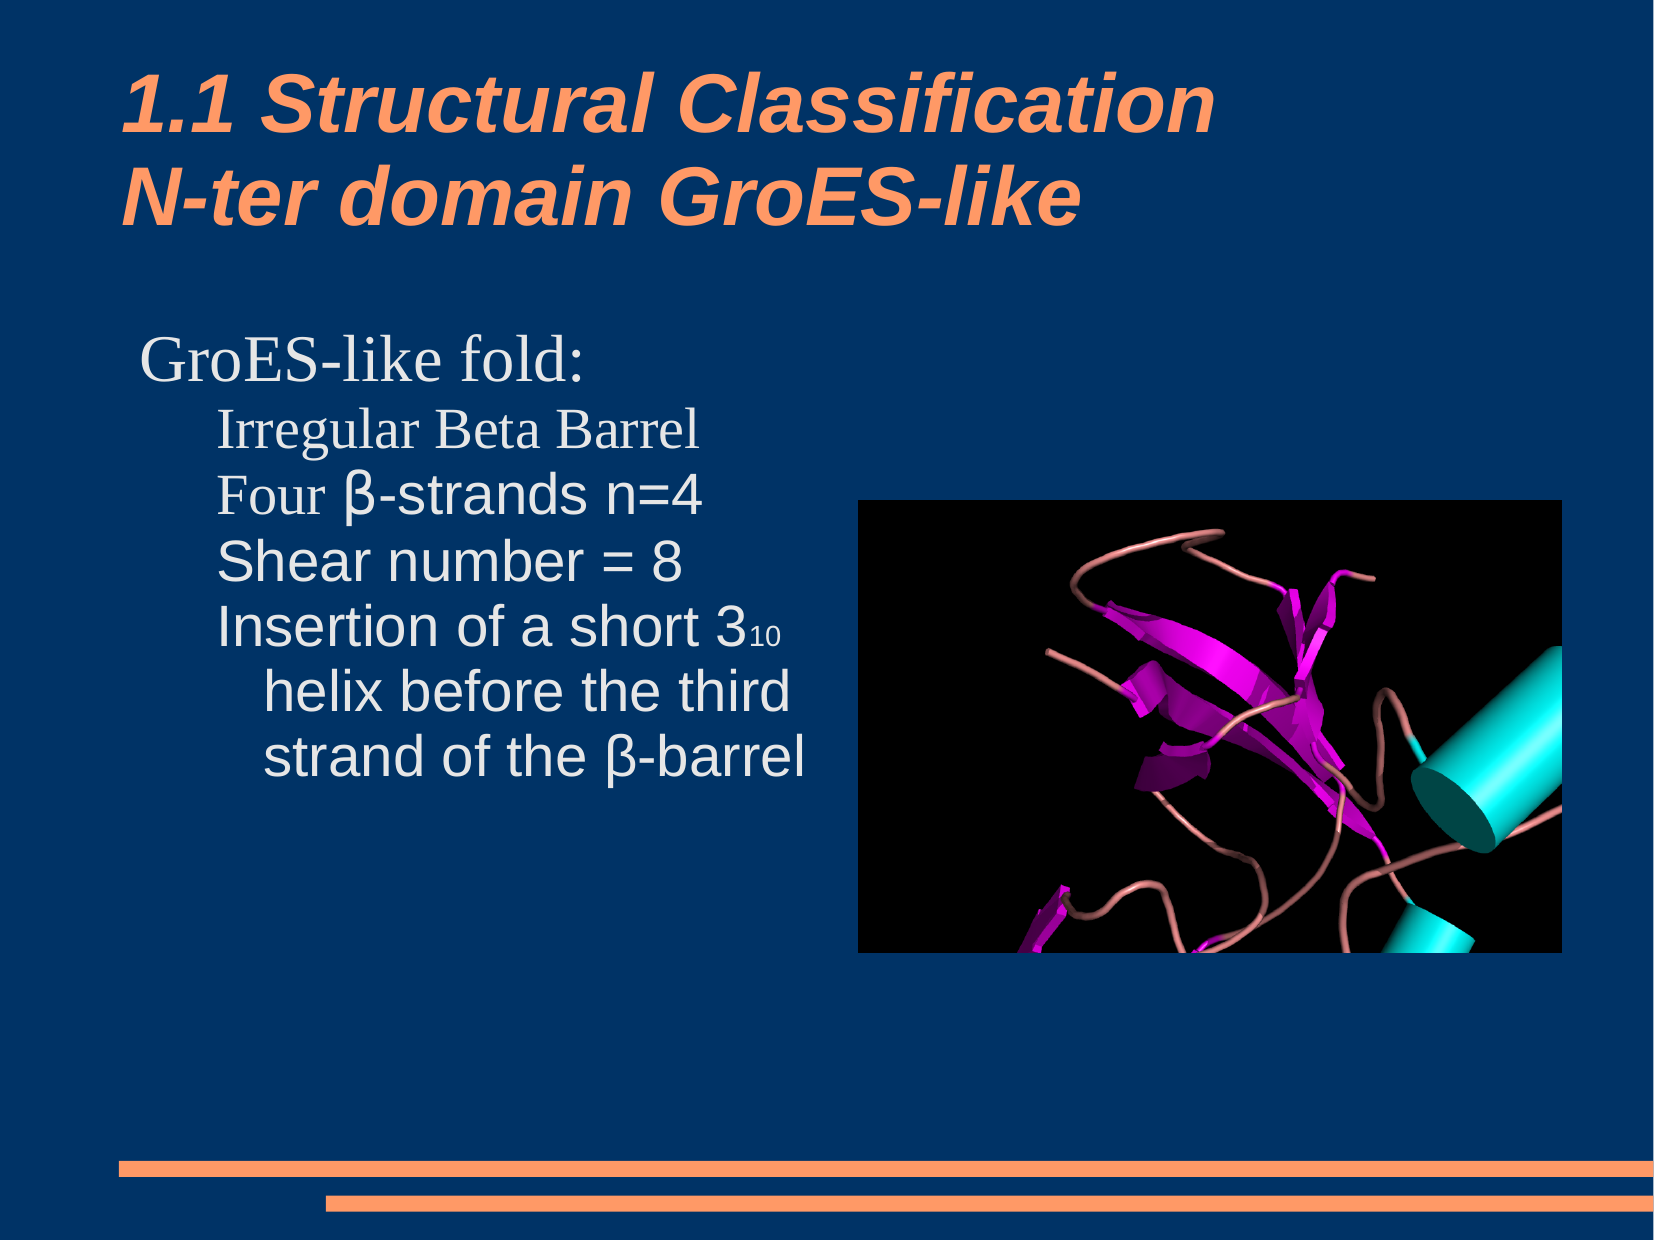

# 1.1 Structural Classification N-ter domain GroES-like
GroES-like fold:
Irregular Beta Barrel
Four β-strands n=4
Shear number = 8
Insertion of a short 310 helix before the third strand of the β-barrel